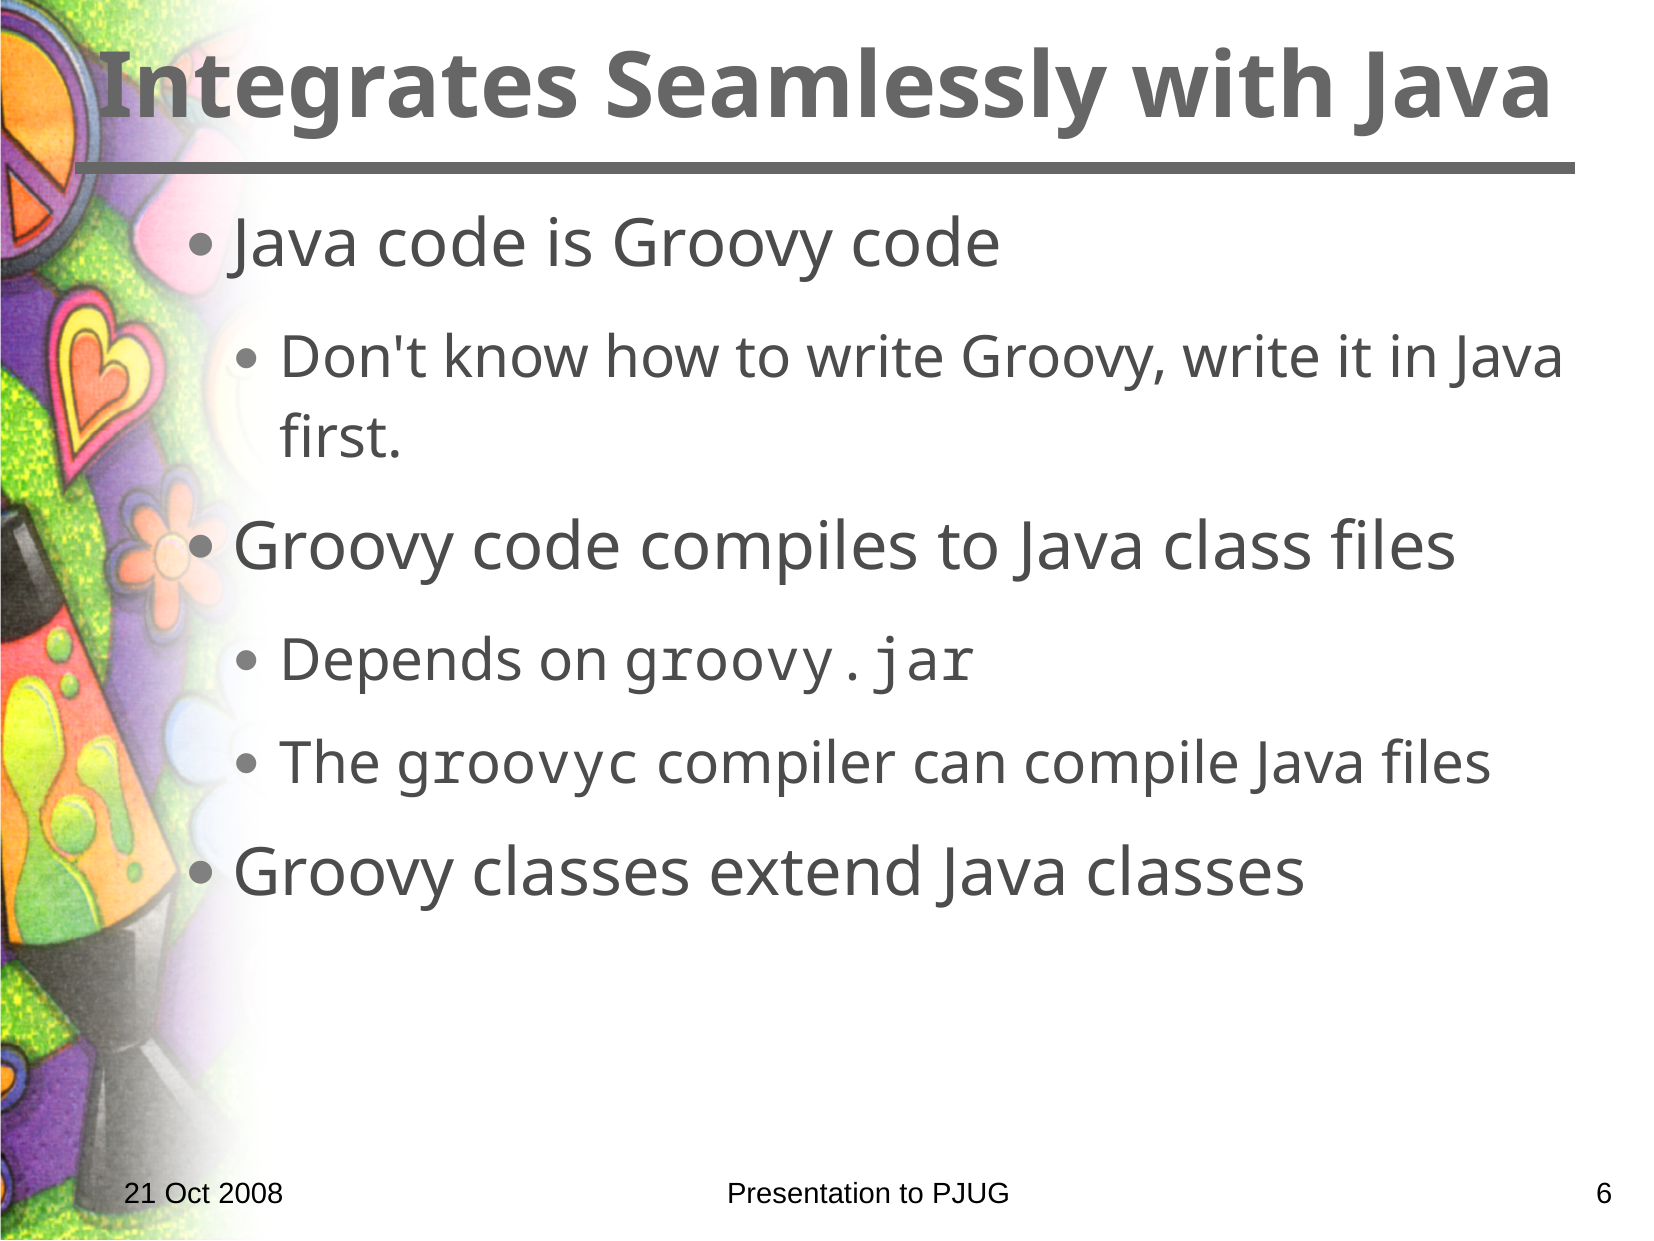

# Integrates Seamlessly with Java
Java code is Groovy code
Don't know how to write Groovy, write it in Java first.
Groovy code compiles to Java class files
Depends on groovy.jar
The groovyc compiler can compile Java files
Groovy classes extend Java classes
21 Oct 2008
Presentation to PJUG
6